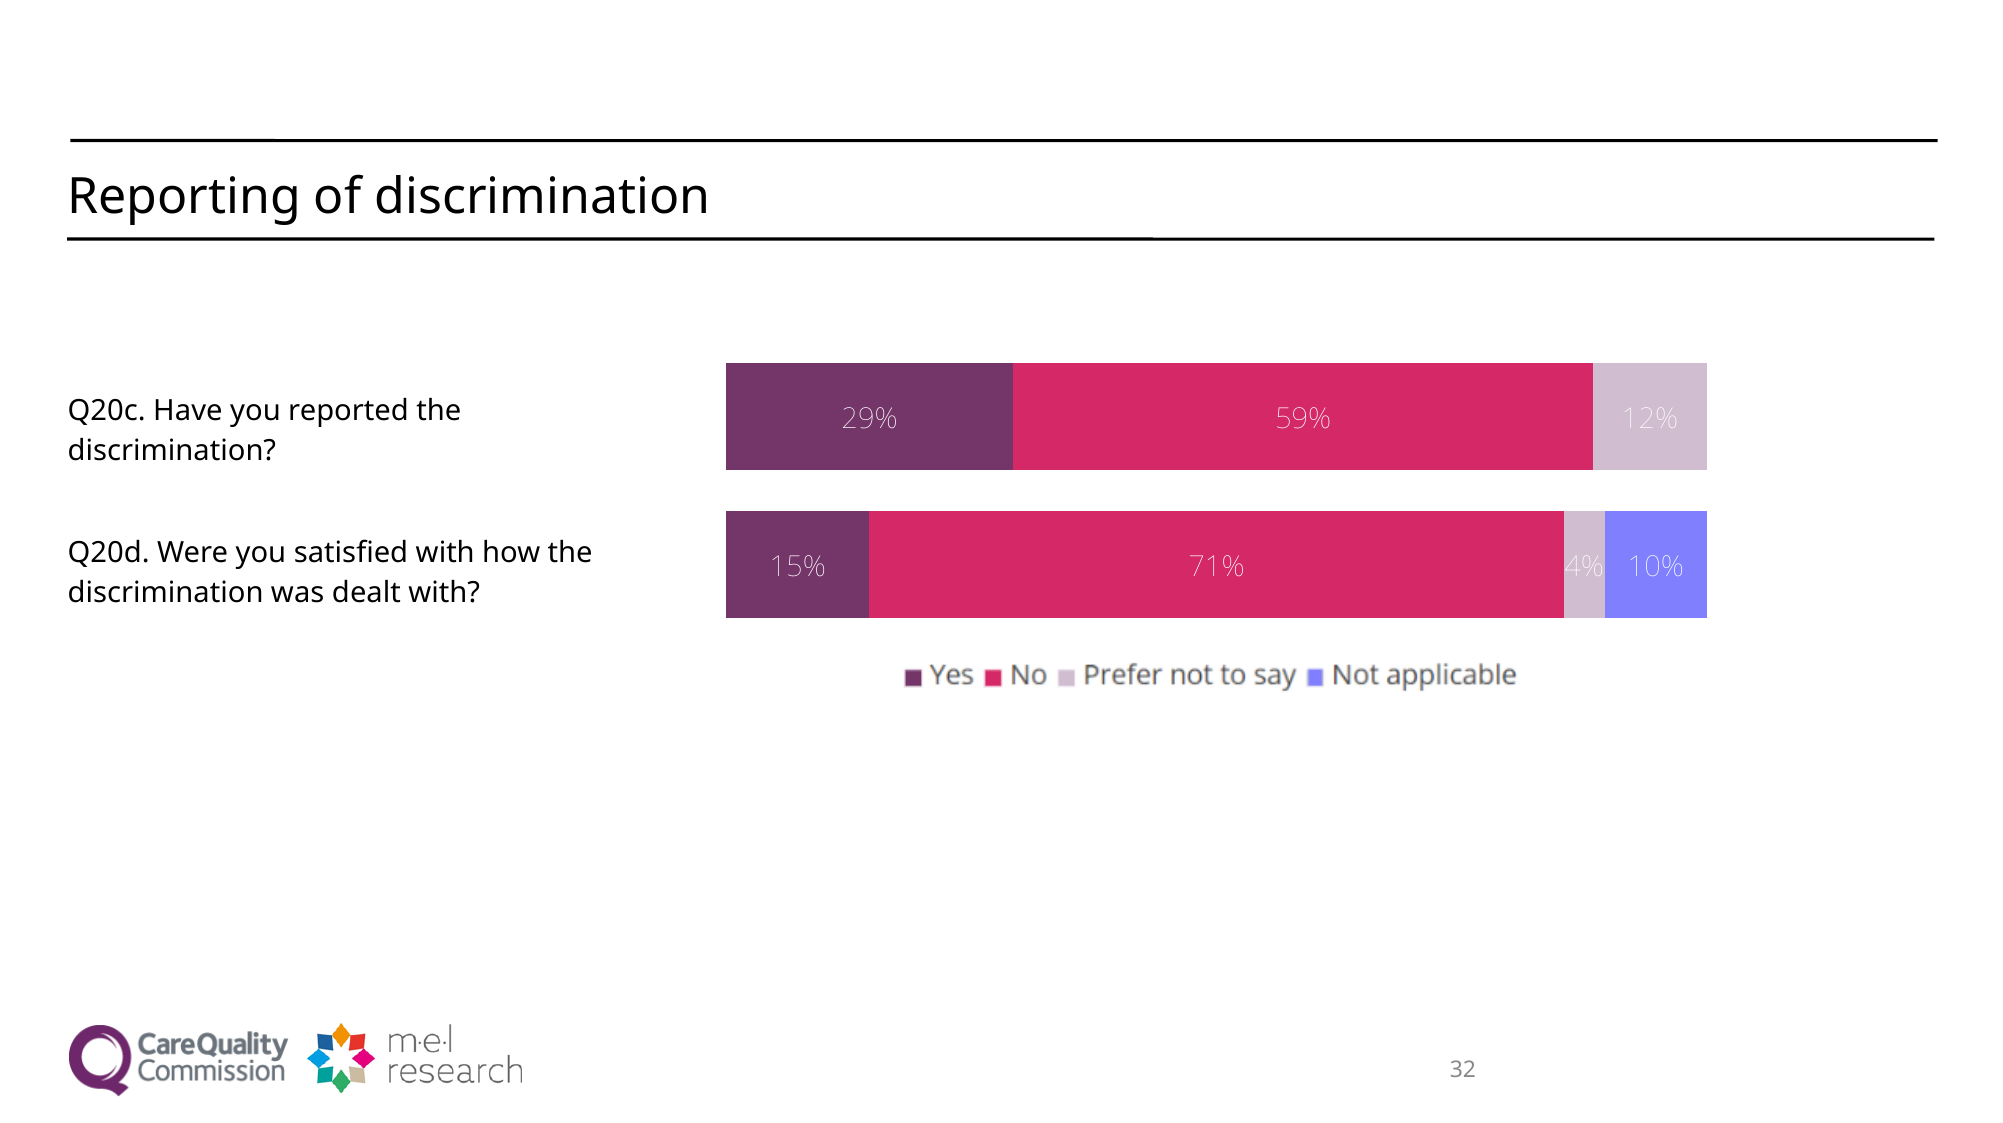

# Reporting of discrimination
Q20c. Have you reported the discrimination?
Q20d. Were you satisfied with how the discrimination was dealt with?